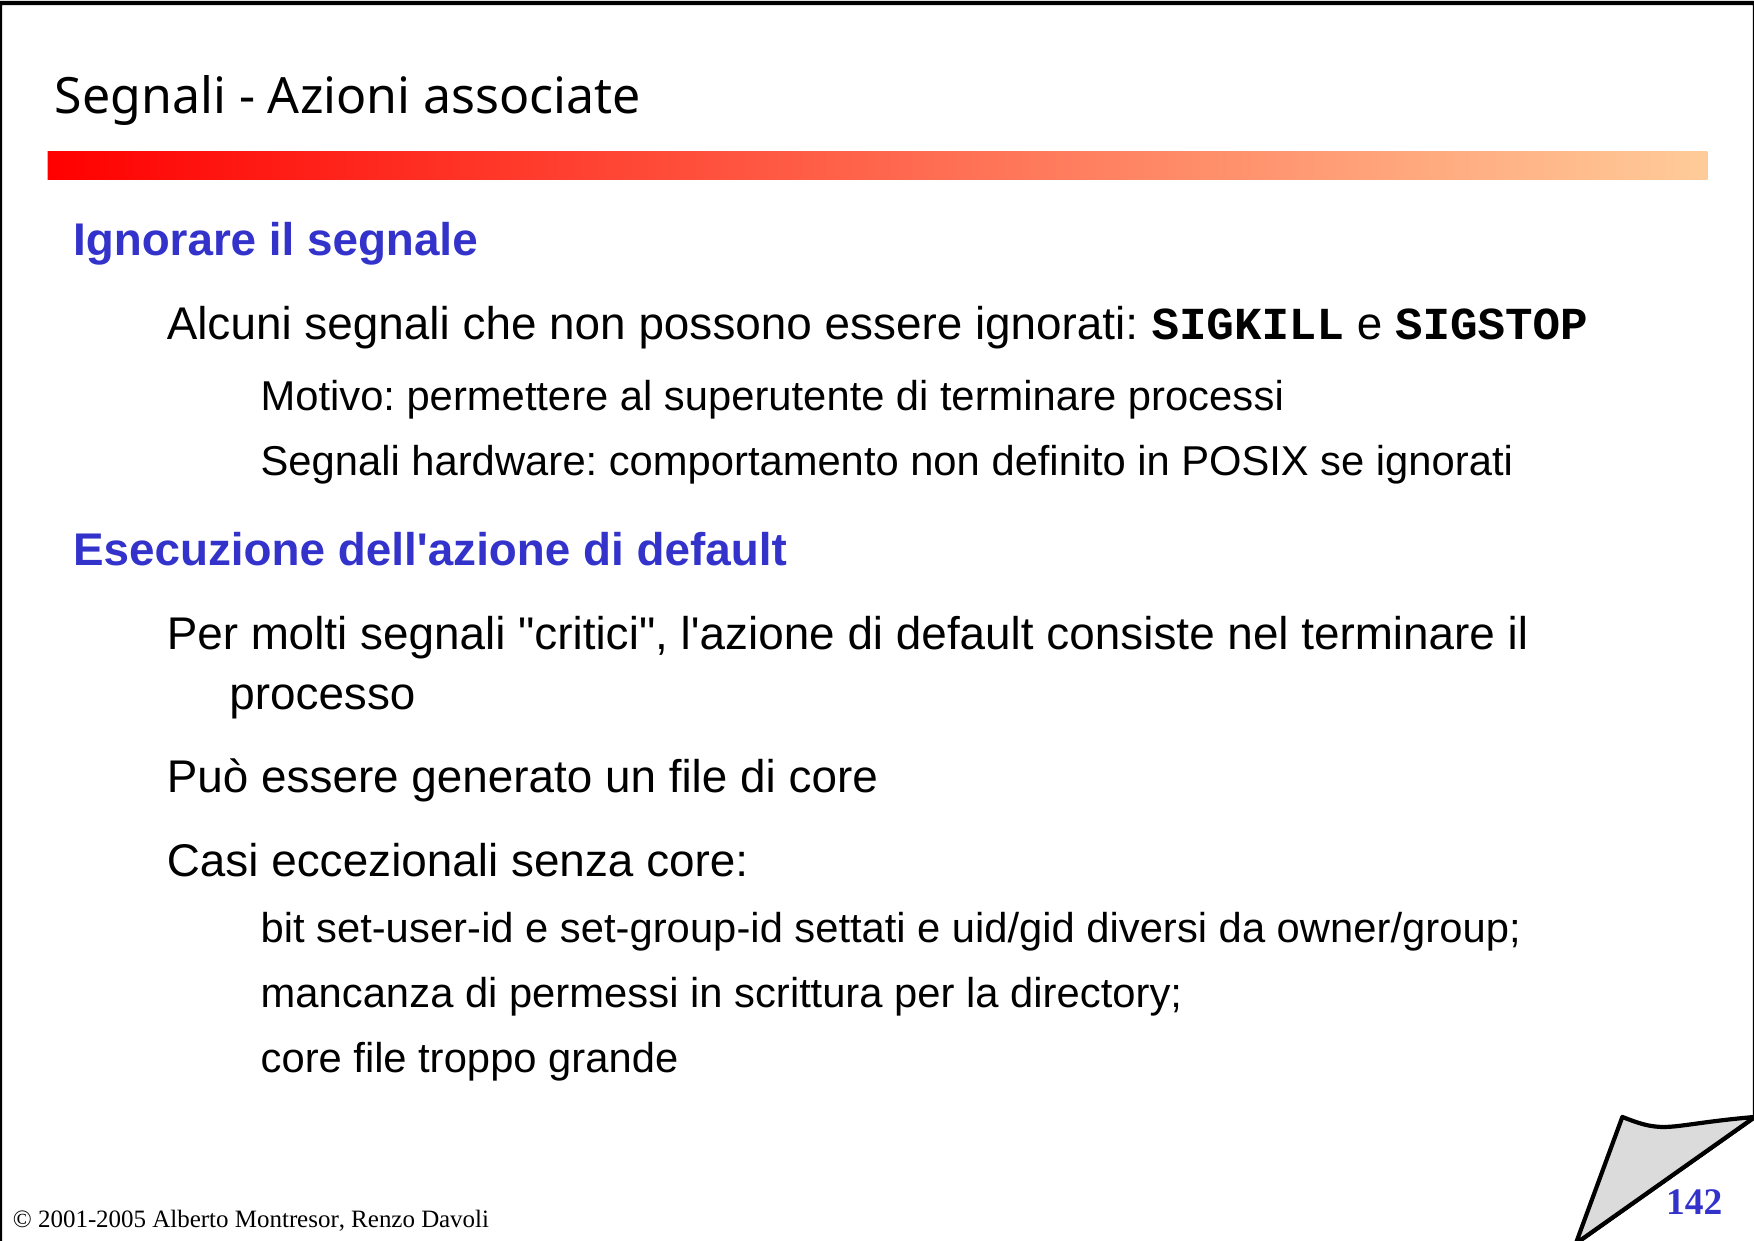

# Segnali - Azioni associate
Ignorare il segnale
Alcuni segnali che non possono essere ignorati: SIGKILL e SIGSTOP
Motivo: permettere al superutente di terminare processi
Segnali hardware: comportamento non definito in POSIX se ignorati
Esecuzione dell'azione di default
Per molti segnali "critici", l'azione di default consiste nel terminare il processo
Può essere generato un file di core
Casi eccezionali senza core:
bit set-user-id e set-group-id settati e uid/gid diversi da owner/group;
mancanza di permessi in scrittura per la directory;
core file troppo grande